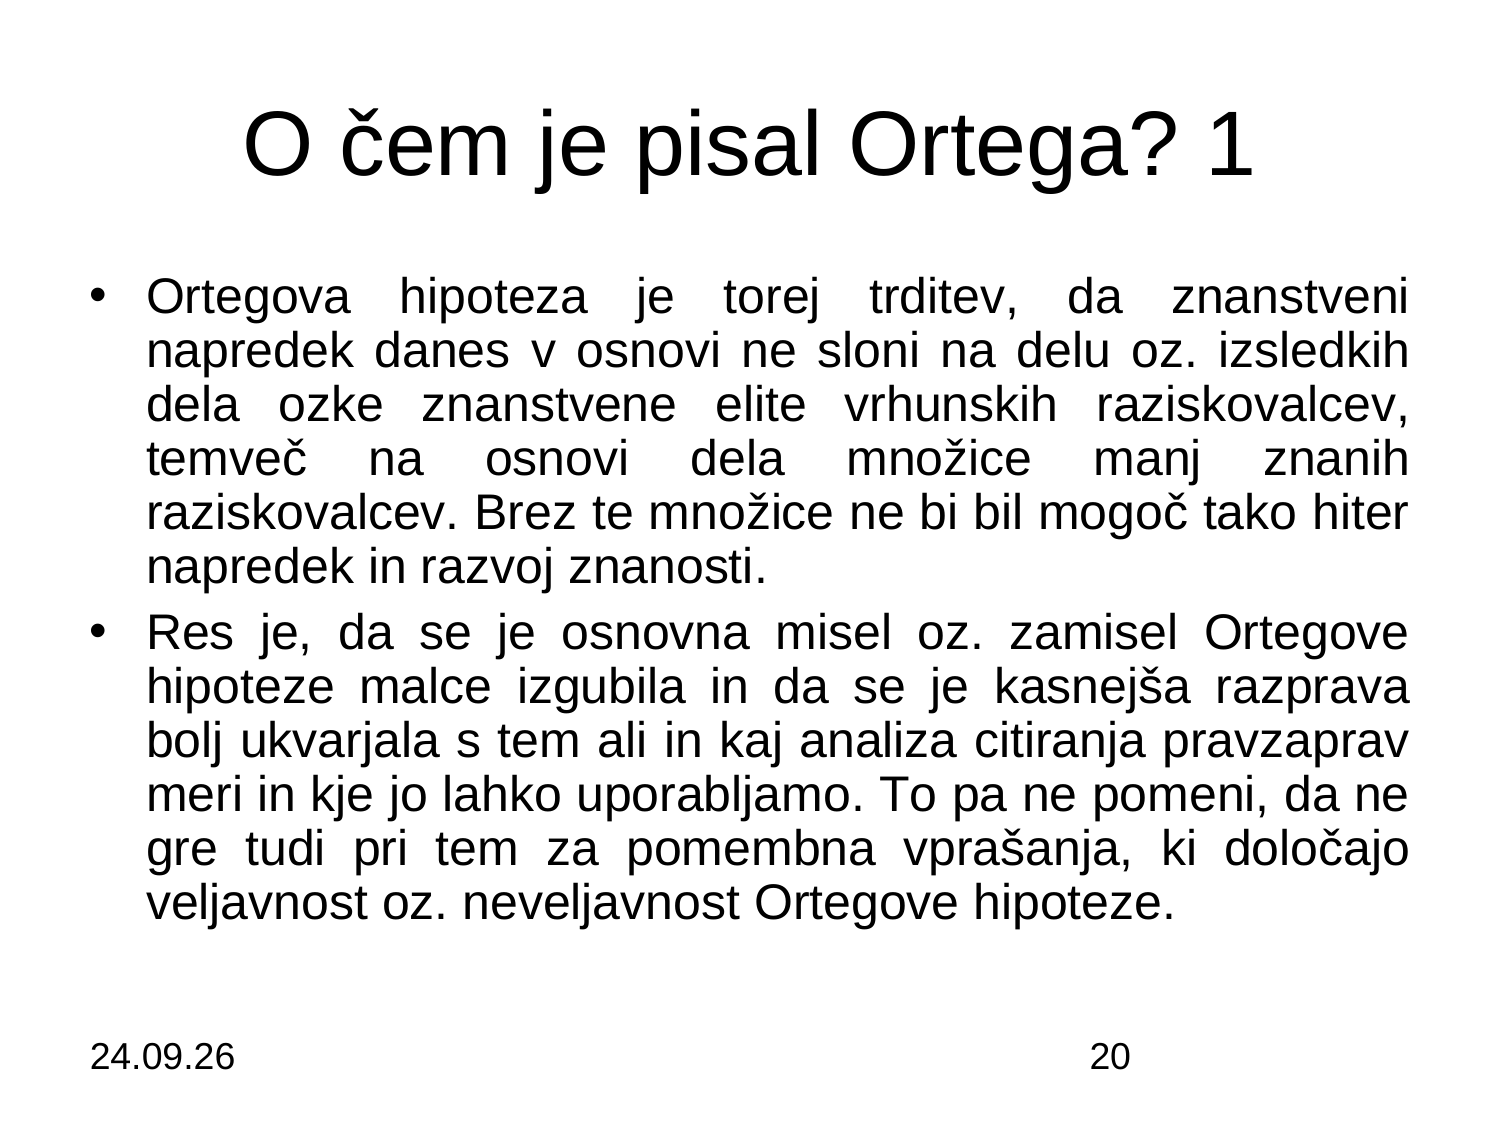

# O čem je pisal Ortega? 1
Ortegova hipoteza je torej trditev, da znanstveni napredek danes v osnovi ne sloni na delu oz. izsledkih dela ozke znanstvene elite vrhunskih raziskovalcev, temveč na osnovi dela množice manj znanih raziskovalcev. Brez te množice ne bi bil mogoč tako hiter napredek in razvoj znanosti.
Res je, da se je osnovna misel oz. zamisel Ortegove hipoteze malce izgubila in da se je kasnejša razprava bolj ukvarjala s tem ali in kaj analiza citiranja pravzaprav meri in kje jo lahko uporabljamo. To pa ne pomeni, da ne gre tudi pri tem za pomembna vprašanja, ki določajo veljavnost oz. neveljavnost Ortegove hipoteze.
20